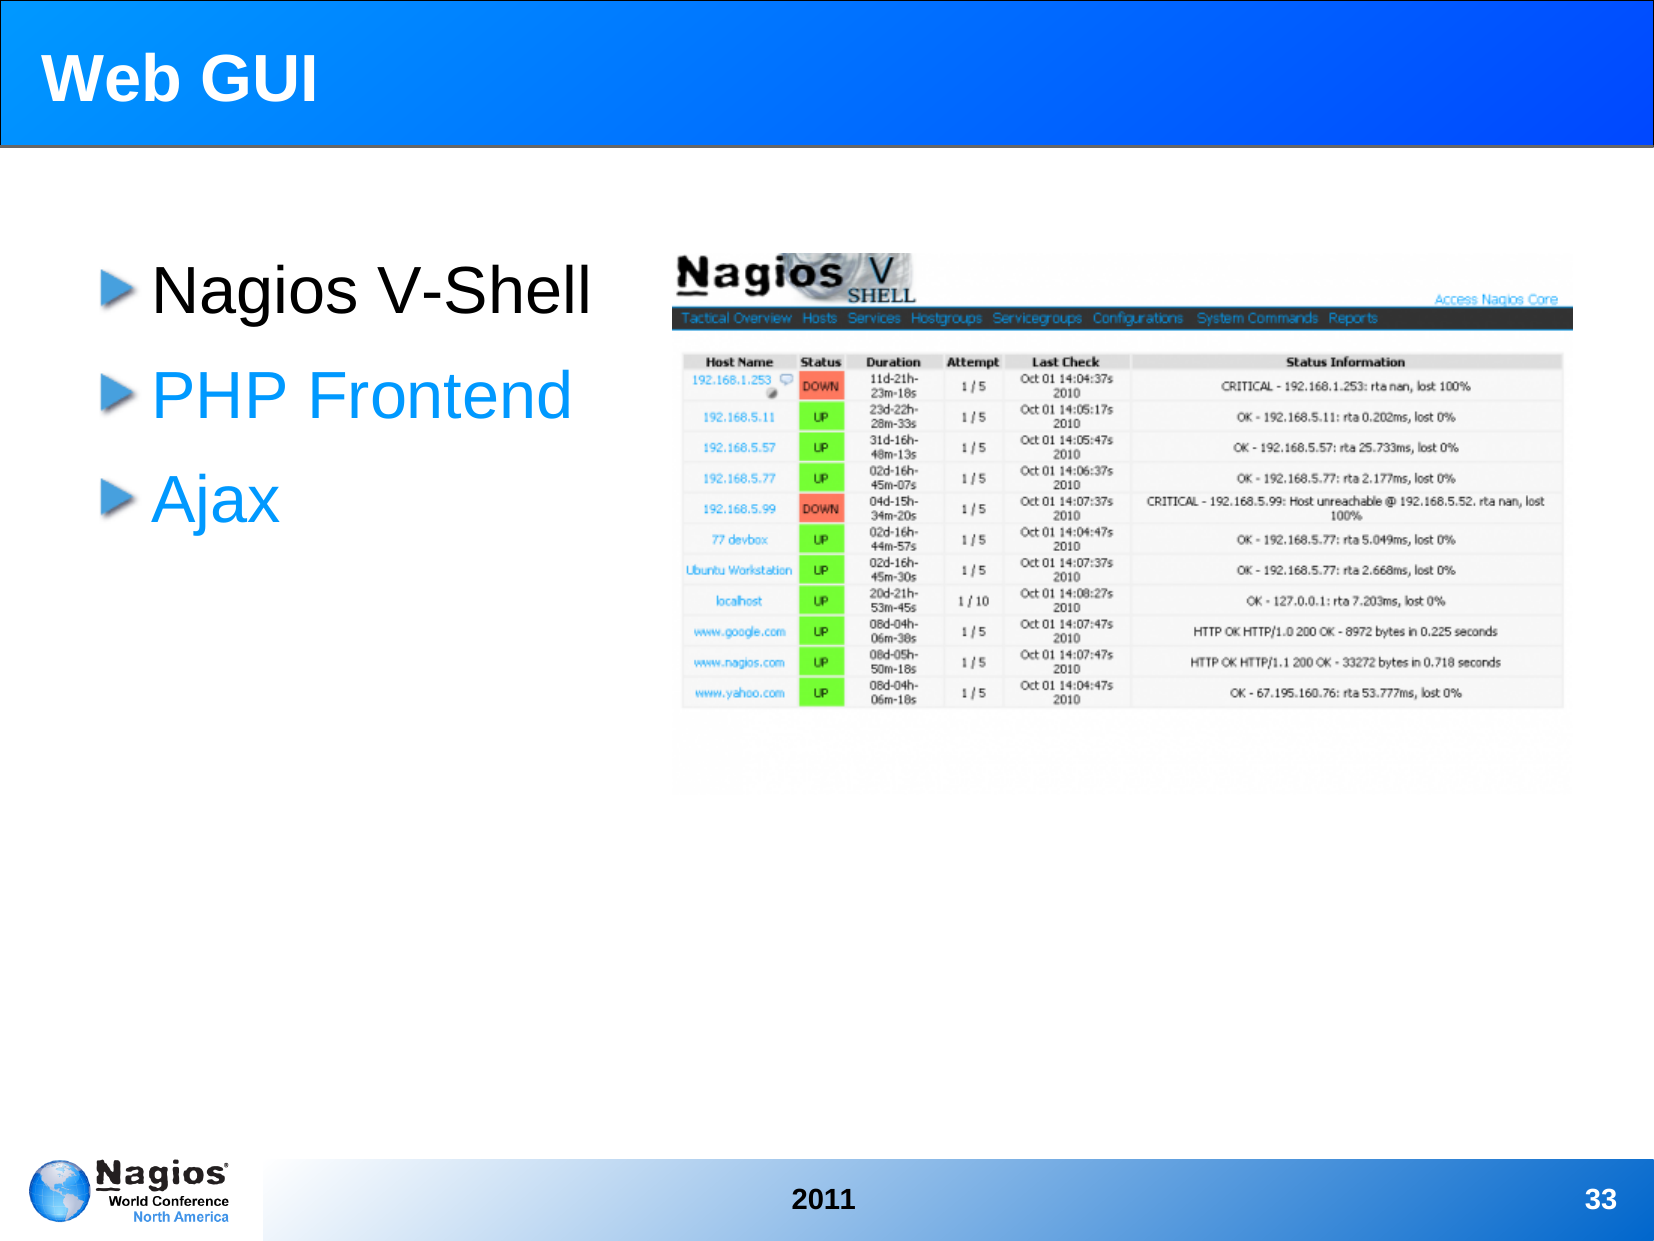

# Web GUI
Nagios V-Shell
PHP Frontend
Ajax
2011
33